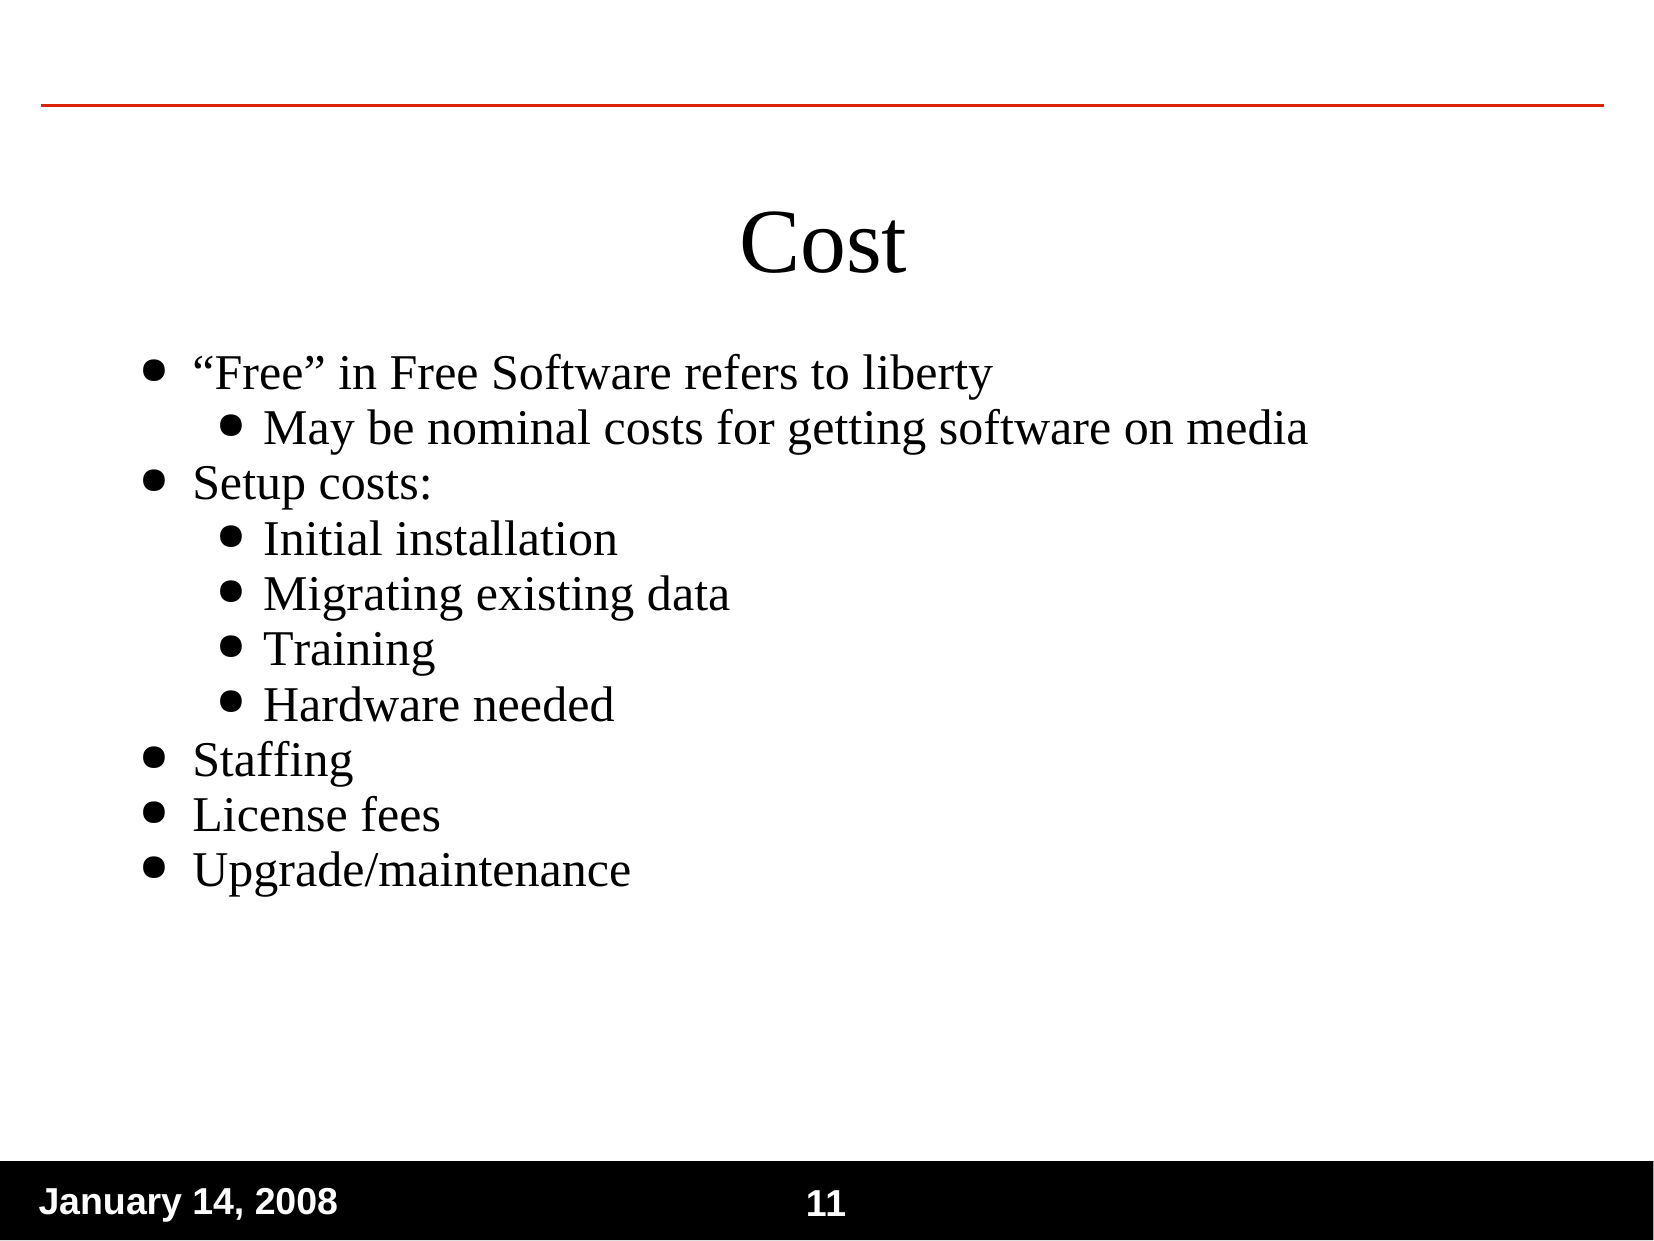

# Cost
“Free” in Free Software refers to liberty
May be nominal costs for getting software on media
Setup costs:
Initial installation
Migrating existing data
Training
Hardware needed
Staffing
License fees
Upgrade/maintenance